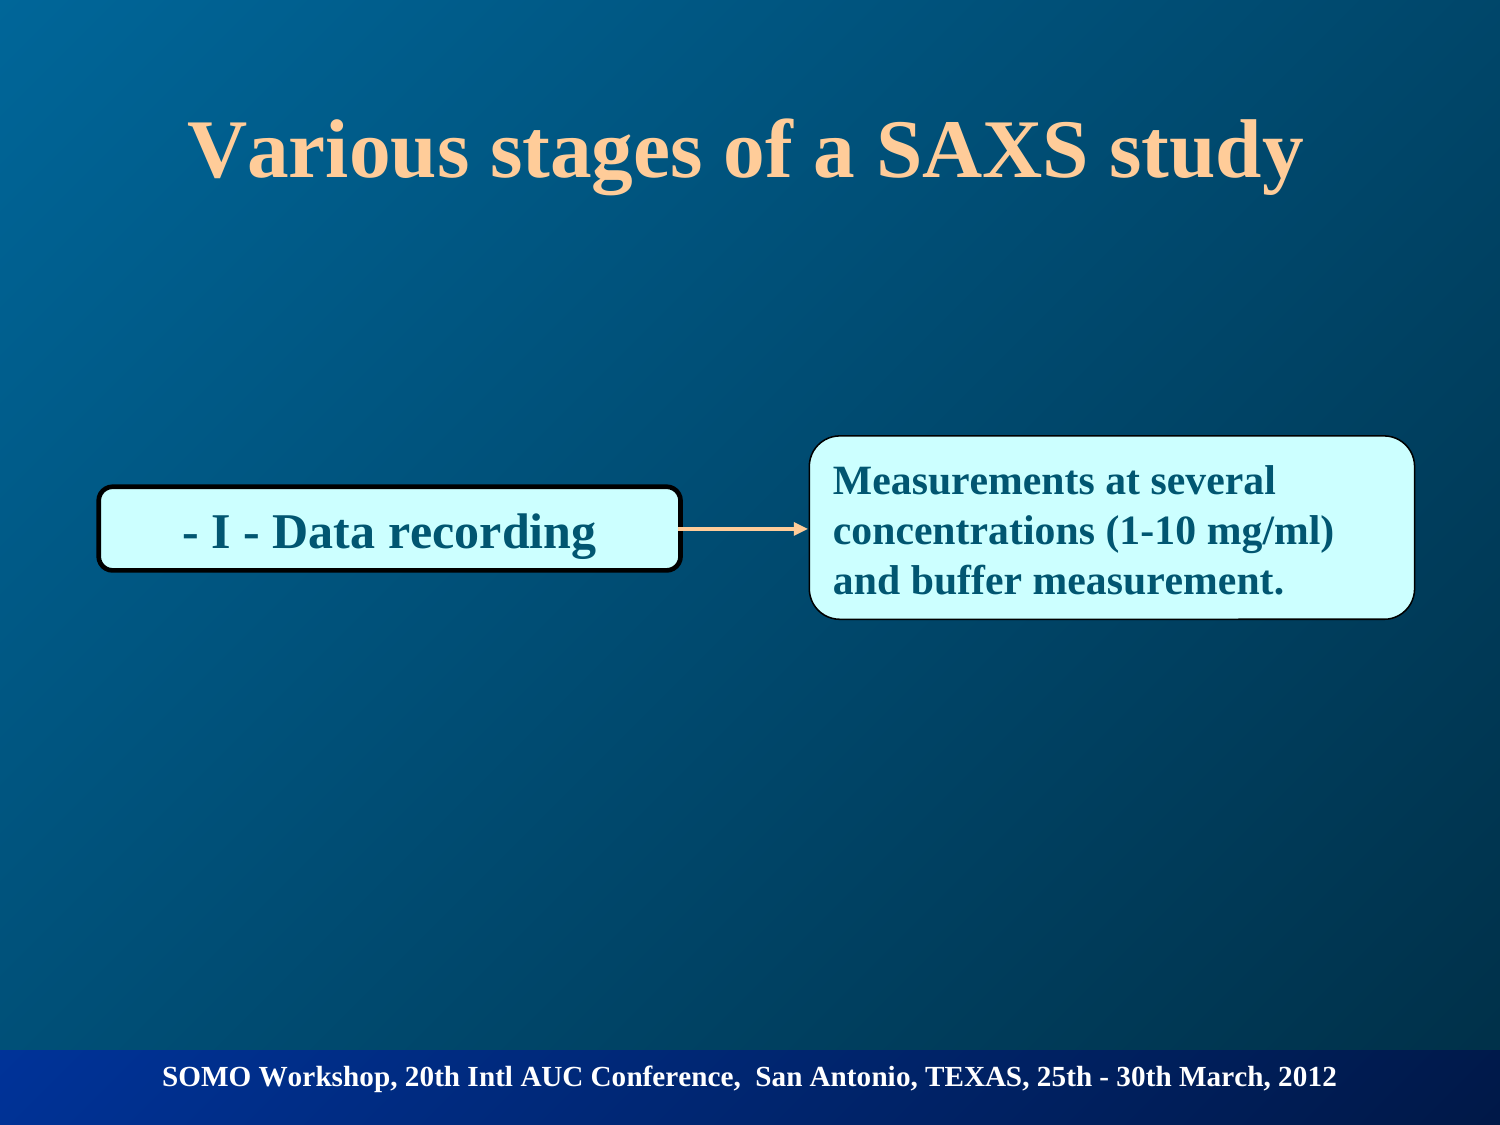

Various stages of a SAXS study
Measurements at several concentrations (1-10 mg/ml) and buffer measurement.
- I - Data recording
SOMO Workshop, 20th Intl AUC Conference, San Antonio, TEXAS, 25th - 30th March, 2012